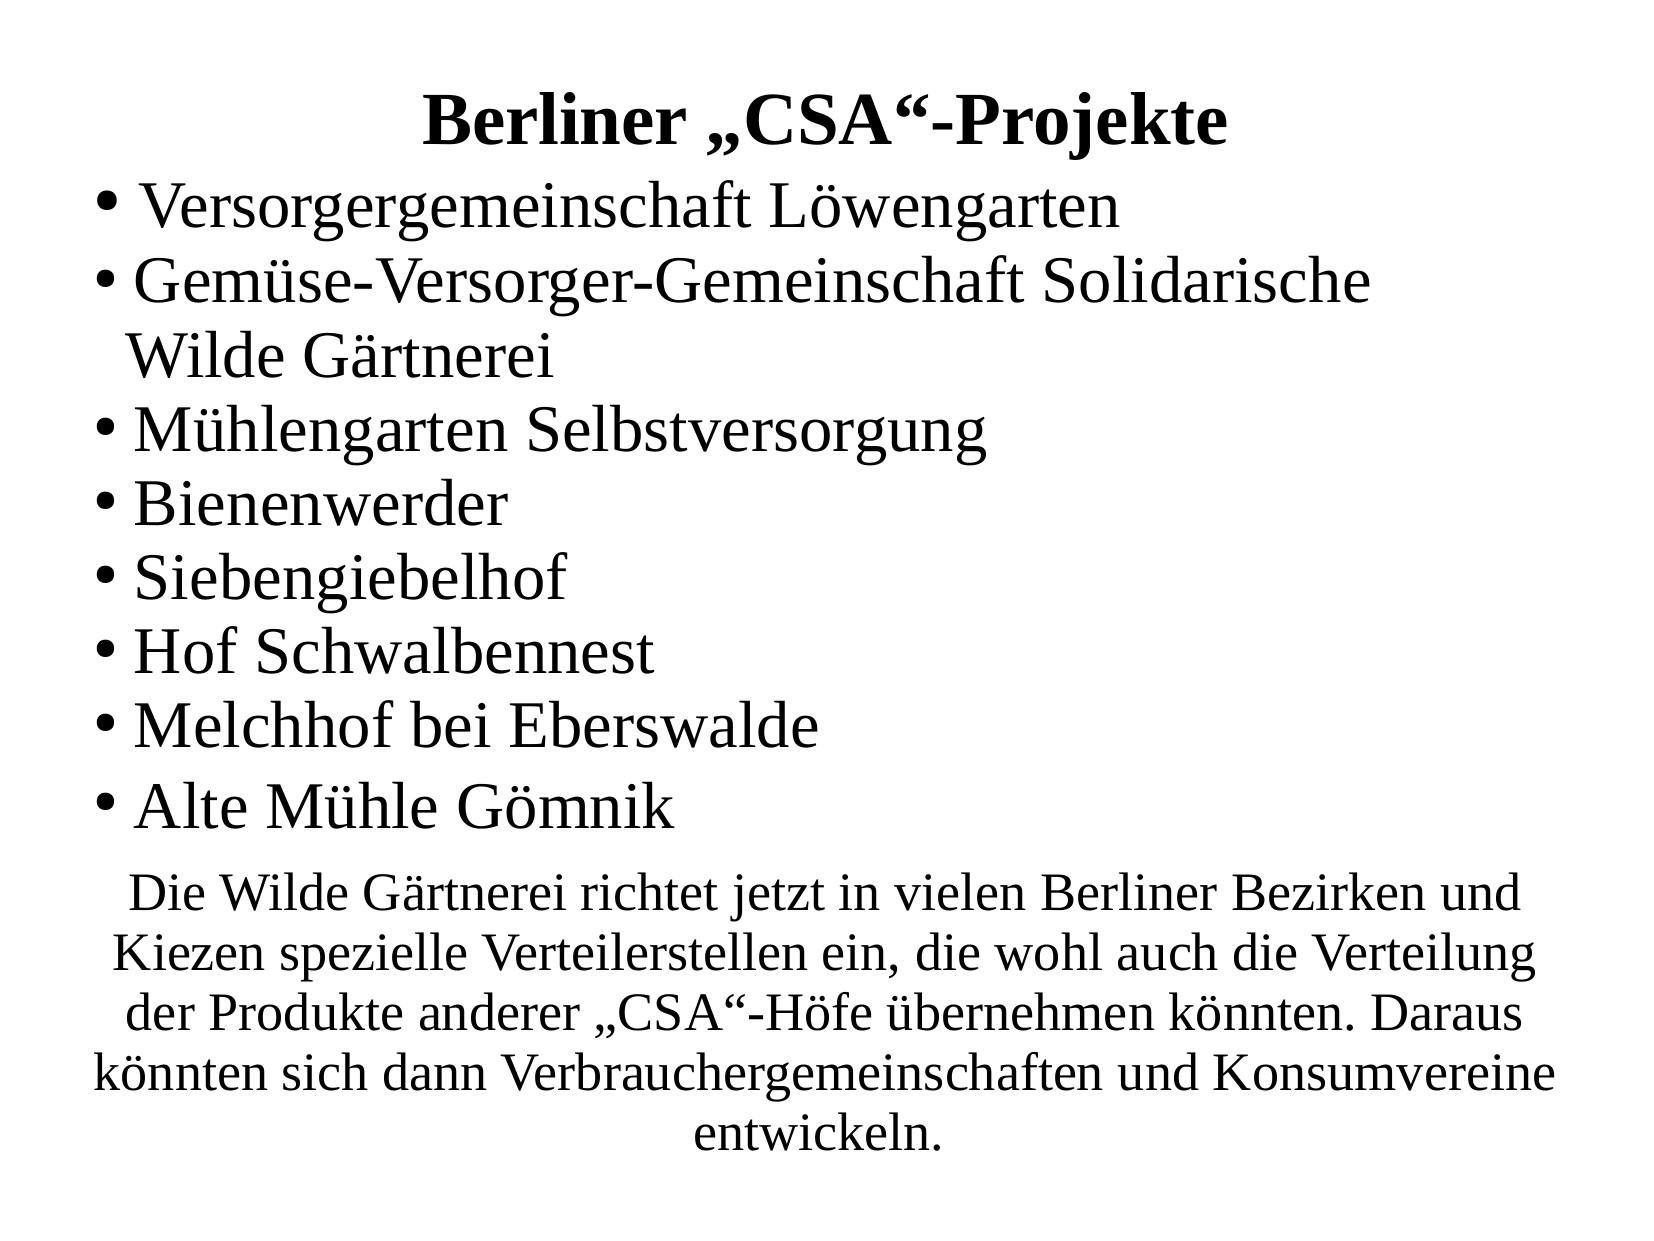

Berliner „CSA“-Projekte
 Versorgergemeinschaft Löwengarten
 Gemüse-Versorger-Gemeinschaft Solidarische Wilde Gärtnerei
 Mühlengarten Selbstversorgung
 Bienenwerder
 Siebengiebelhof
 Hof Schwalbennest
 Melchhof bei Eberswalde
 Alte Mühle Gömnik
Die Wilde Gärtnerei richtet jetzt in vielen Berliner Bezirken und Kiezen spezielle Verteilerstellen ein, die wohl auch die Verteilung der Produkte anderer „CSA“-Höfe übernehmen könnten. Daraus könnten sich dann Verbrauchergemeinschaften und Konsumvereine entwickeln.